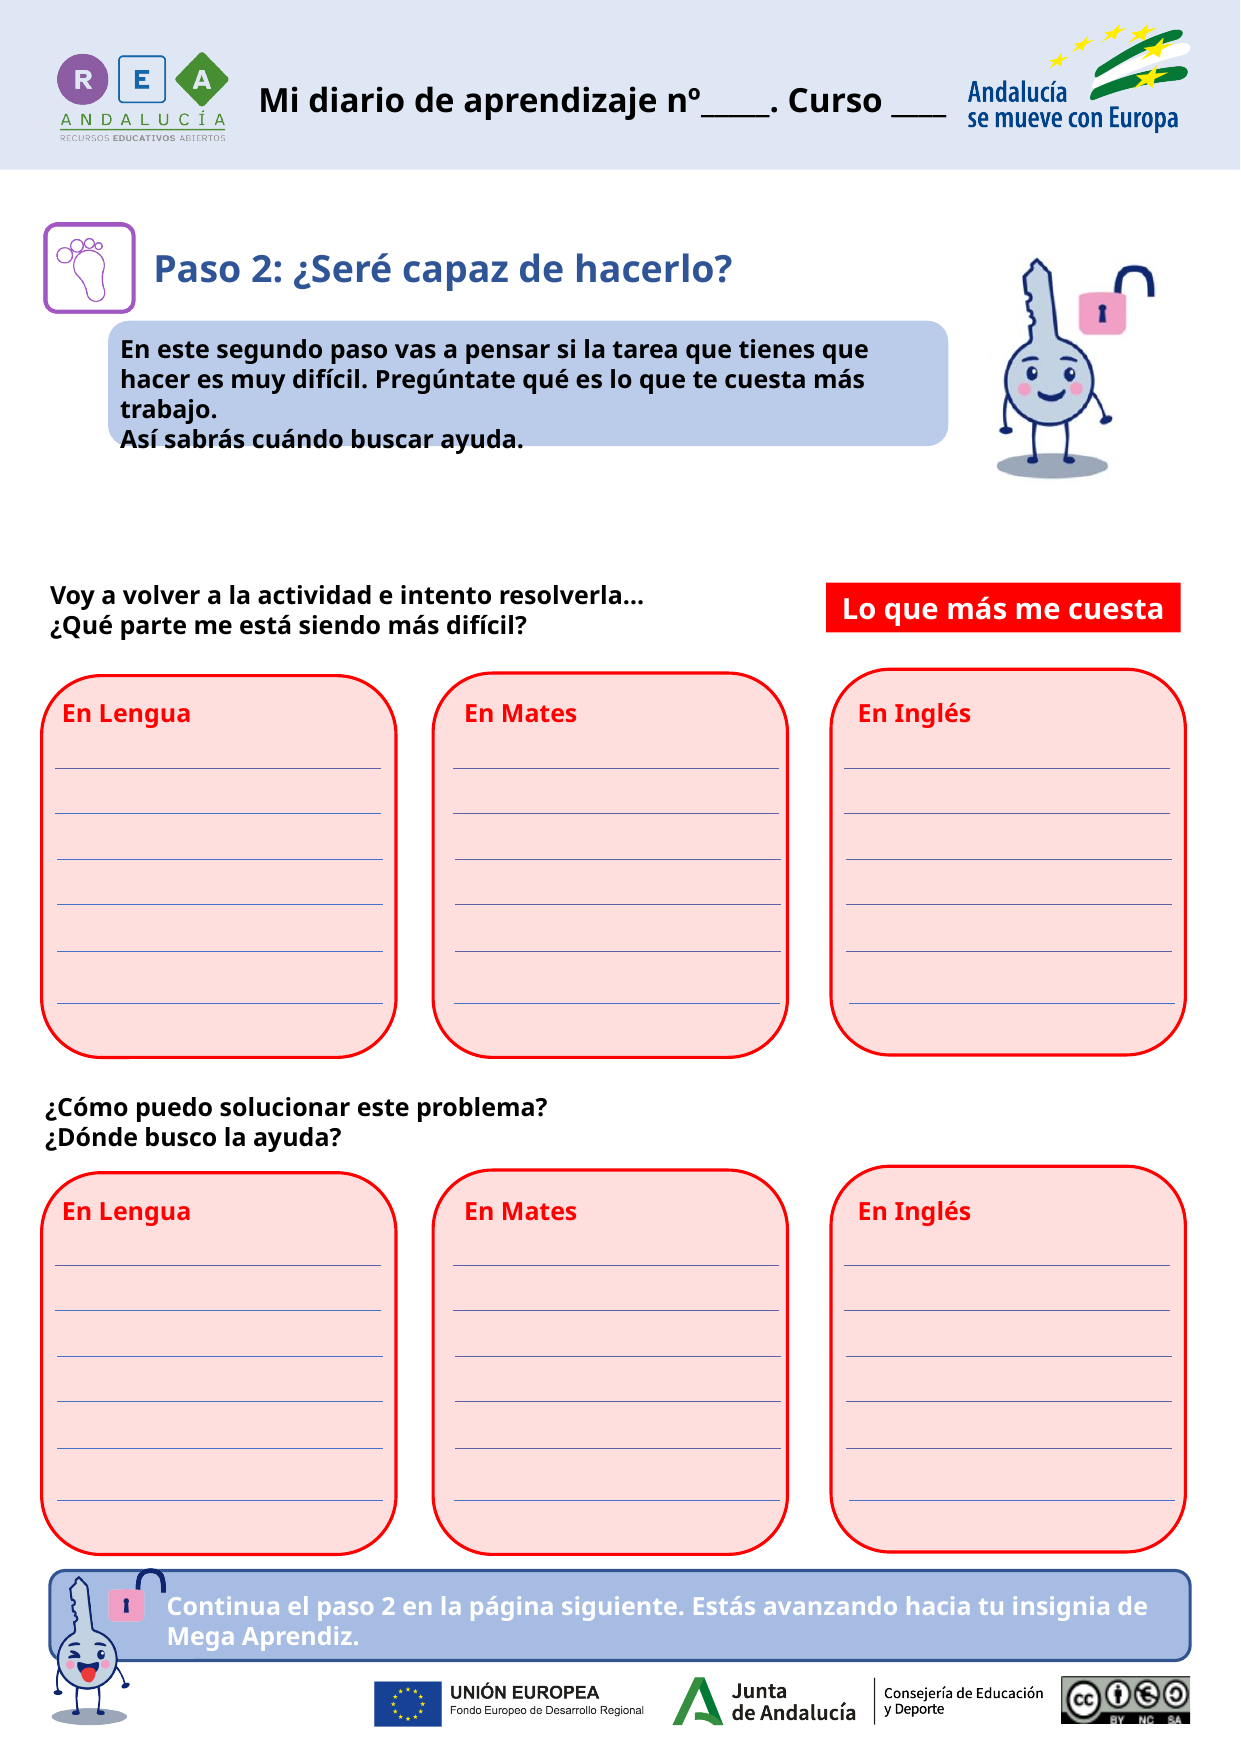

Mi diario de aprendizaje nº_____. Curso ____
Paso 2: ¿Seré capaz de hacerlo?
En este segundo paso vas a pensar si la tarea que tienes que hacer es muy difícil. Pregúntate qué es lo que te cuesta más trabajo.
Así sabrás cuándo buscar ayuda.
Voy a volver a la actividad e intento resolverla…
¿Qué parte me está siendo más difícil?
Lo que más me cuesta
En Lengua
En Mates
En Inglés
¿Cómo puedo solucionar este problema?
¿Dónde busco la ayuda?
En Lengua
En Mates
En Inglés
Continua el paso 2 en la página siguiente. Estás avanzando hacia tu insignia de Mega Aprendiz.